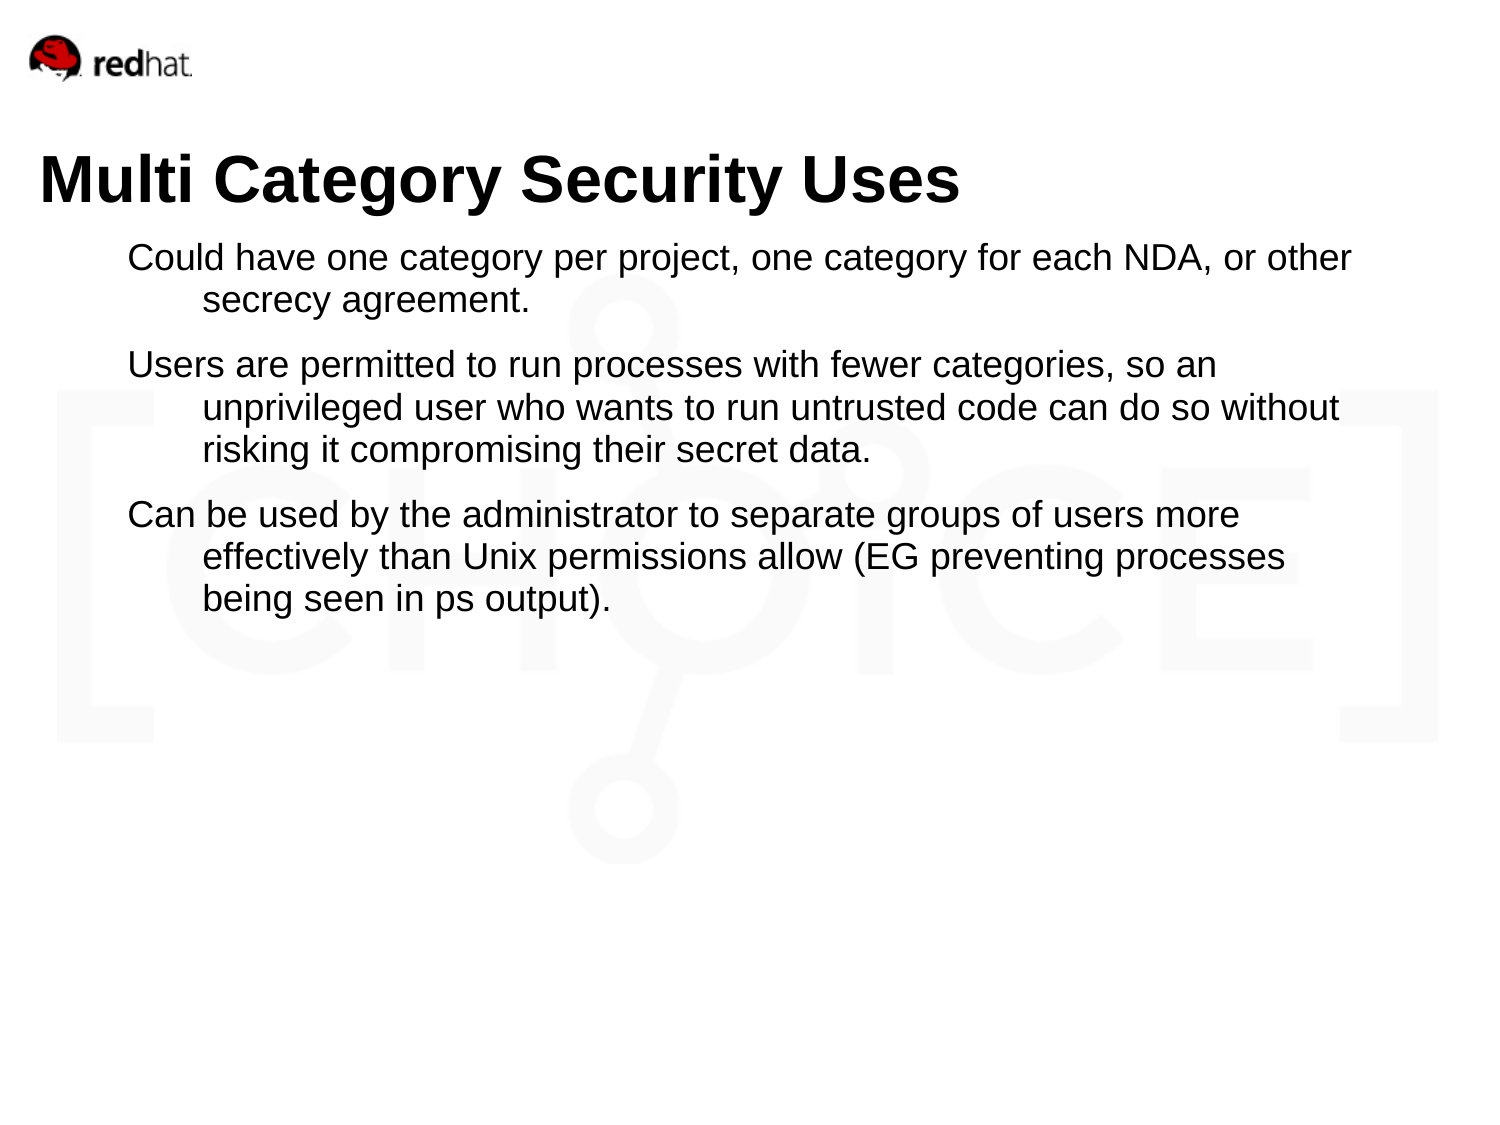

# Multi Category Security Uses
Could have one category per project, one category for each NDA, or other secrecy agreement.
Users are permitted to run processes with fewer categories, so an unprivileged user who wants to run untrusted code can do so without risking it compromising their secret data.
Can be used by the administrator to separate groups of users more effectively than Unix permissions allow (EG preventing processes being seen in ps output).